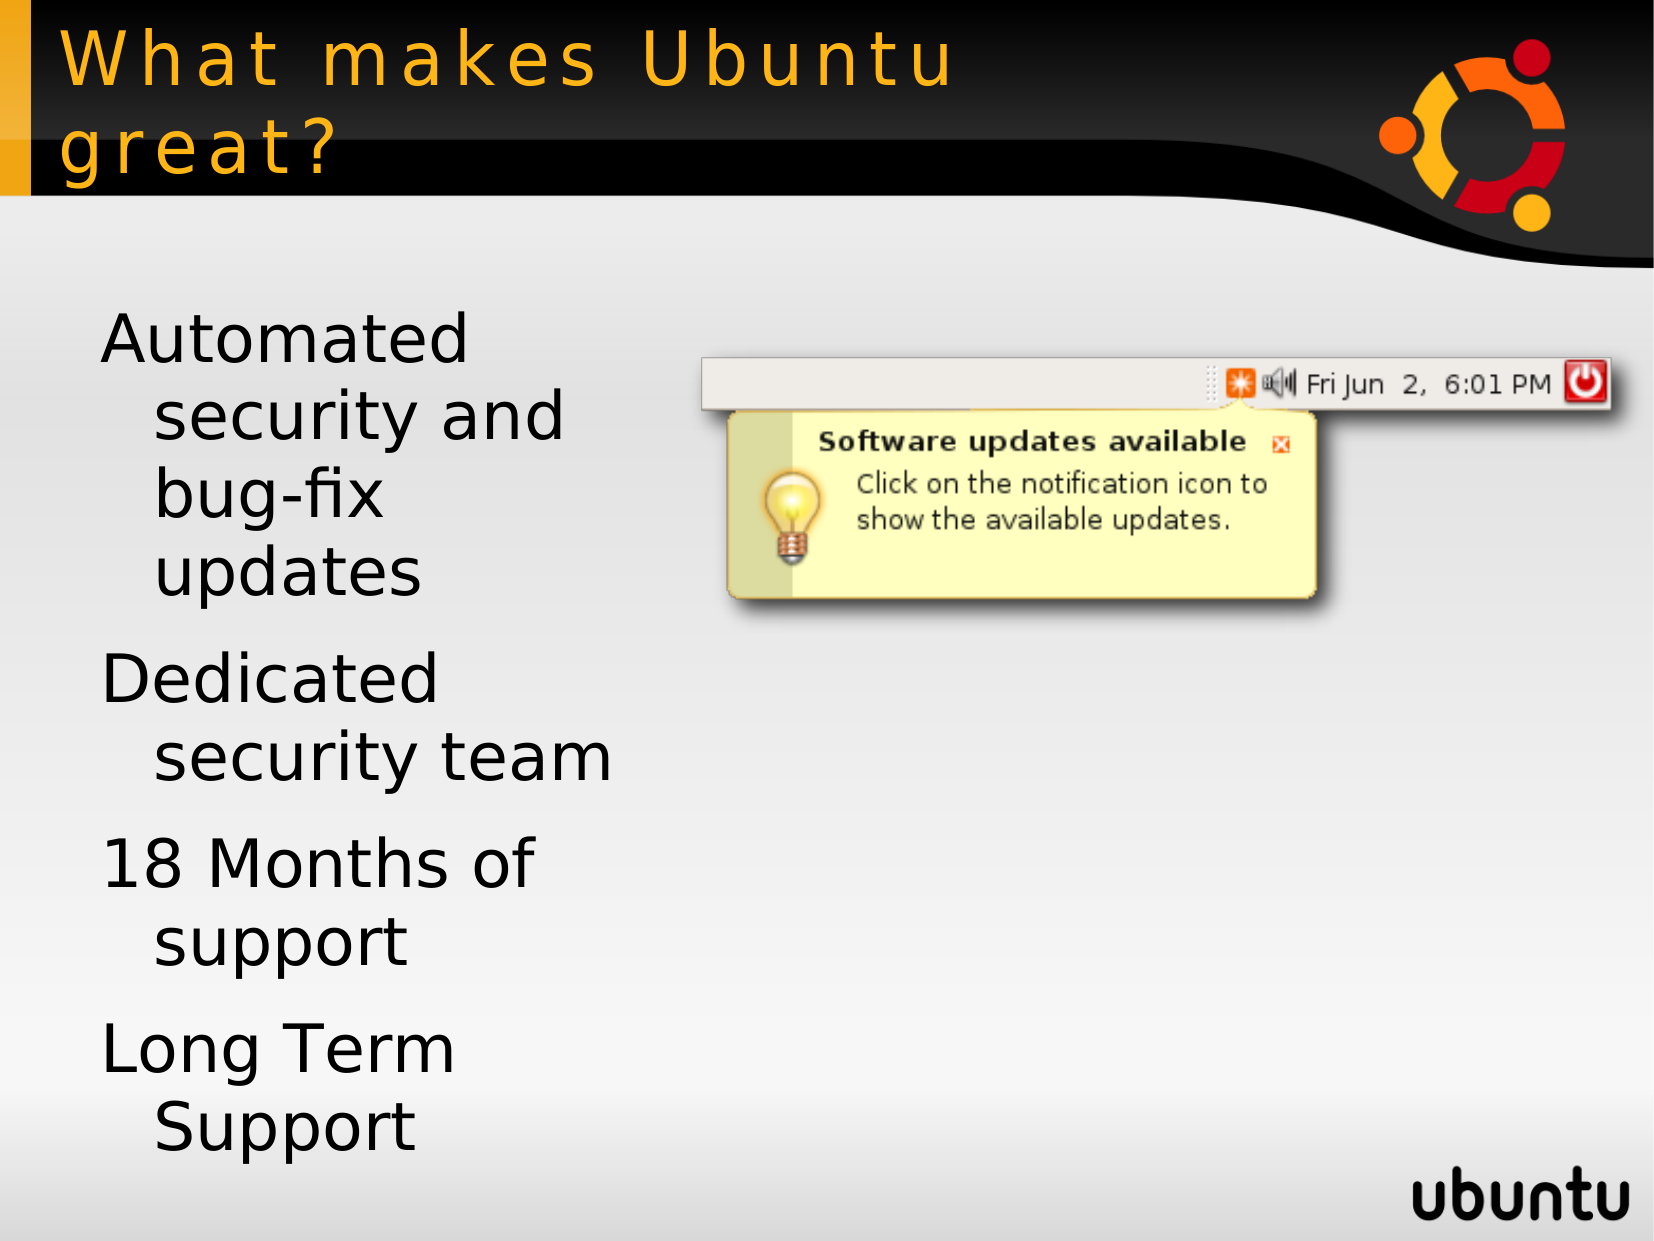

# What makes Ubuntu great?
Automated security and bug-fix updates
Dedicated security team
18 Months of support
Long Term Support